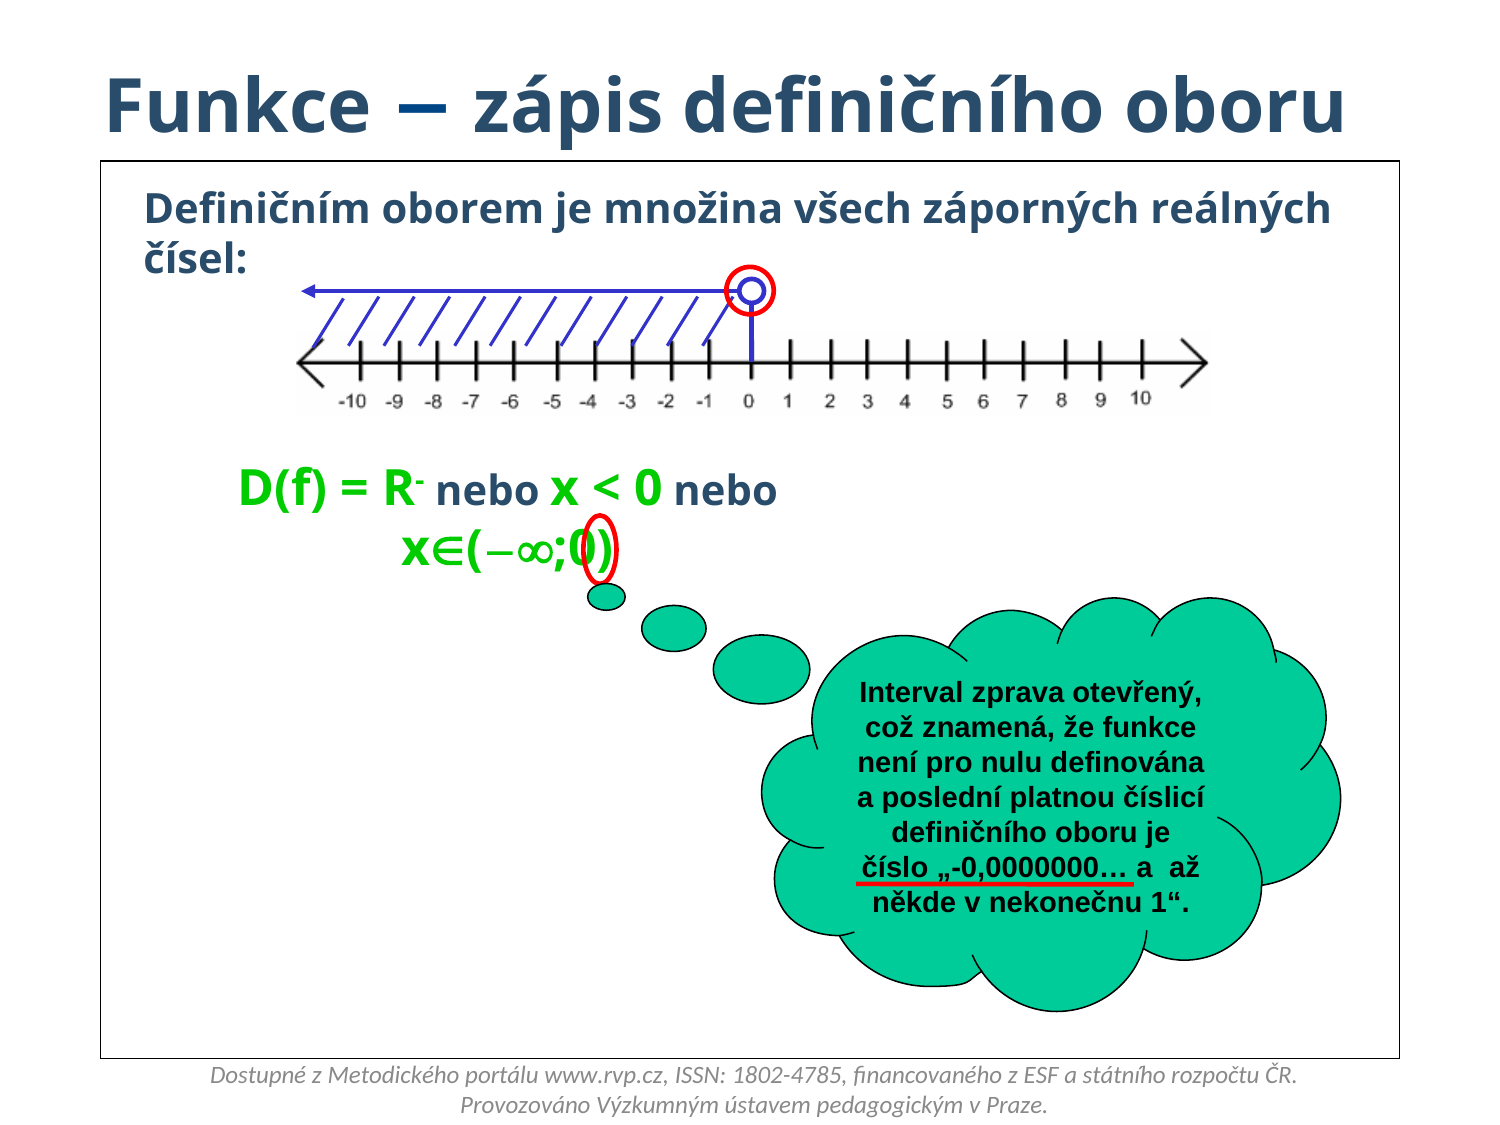

# Funkce − zápis definičního oboru
Definičním oborem je množina všech záporných reálných čísel:
D(f) = R- nebo x < 0 nebo x(−;0)‏
Interval zprava otevřený, což znamená, že funkce není pro nulu definována a poslední platnou číslicí definičního oboru je číslo „-0,0000000… a až někde v nekonečnu 1“.